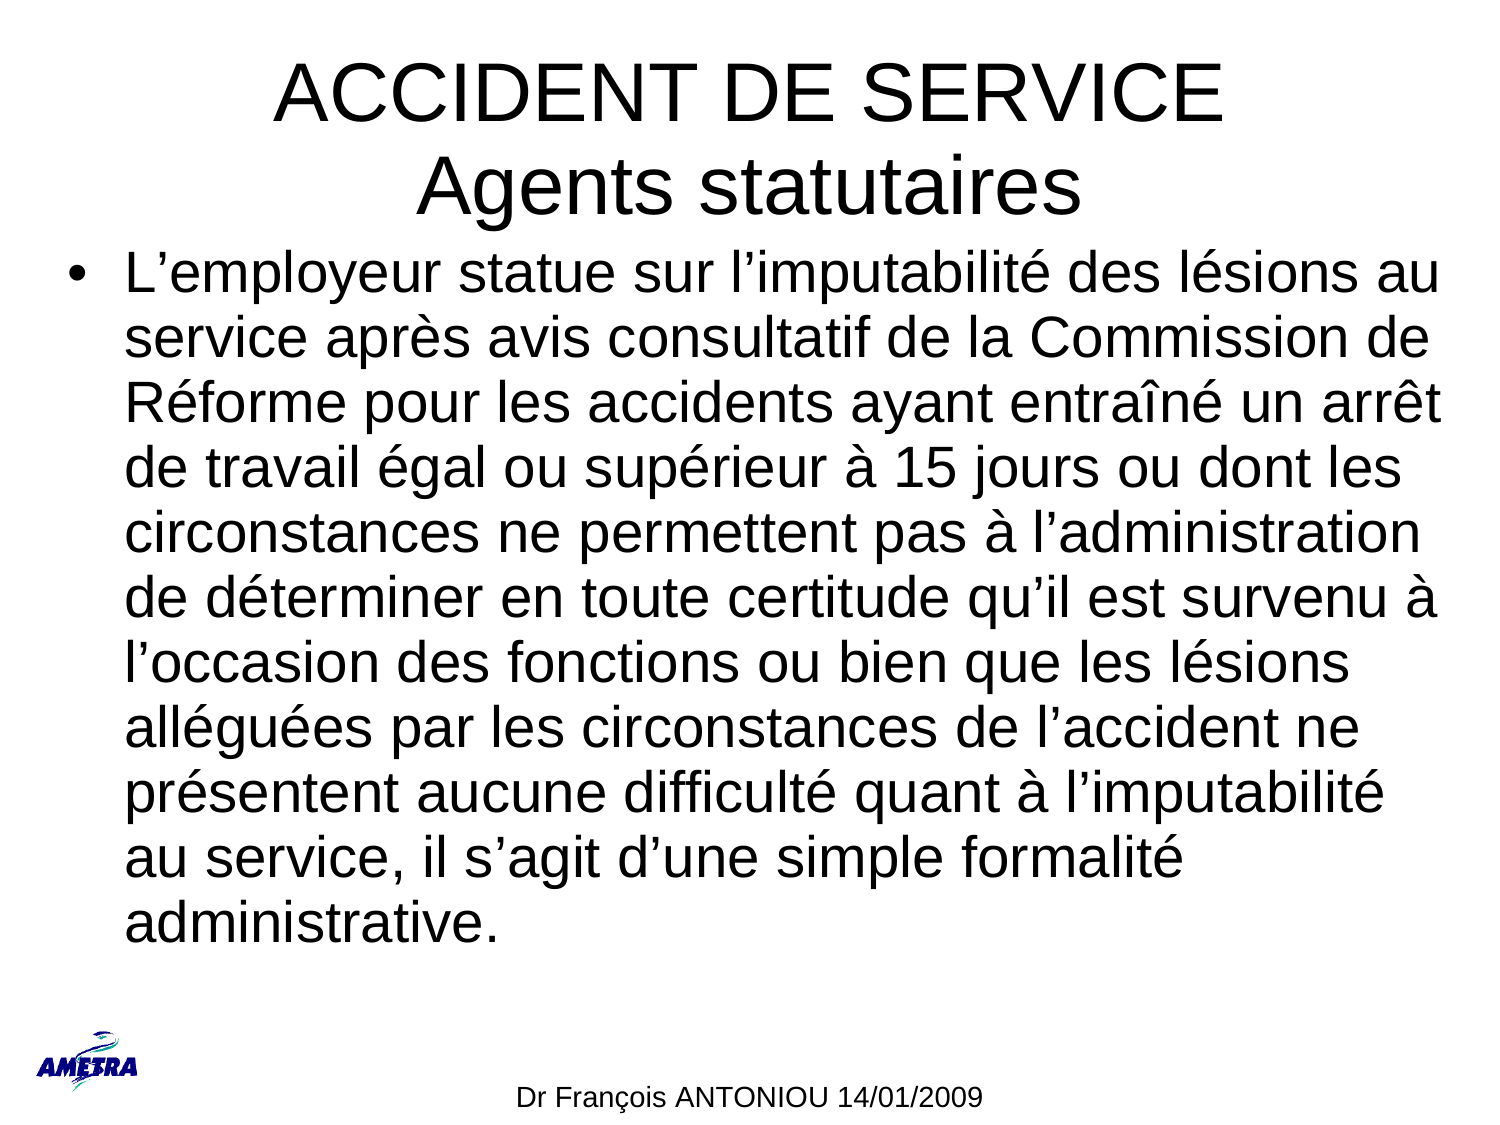

ACCIDENT DE SERVICE
Agents statutaires
# L’employeur statue sur l’imputabilité des lésions au service après avis consultatif de la Commission de Réforme pour les accidents ayant entraîné un arrêt de travail égal ou supérieur à 15 jours ou dont les circonstances ne permettent pas à l’administration de déterminer en toute certitude qu’il est survenu à l’occasion des fonctions ou bien que les lésions alléguées par les circonstances de l’accident ne présentent aucune difficulté quant à l’imputabilité au service, il s’agit d’une simple formalité administrative.
Dr François ANTONIOU 14/01/2009